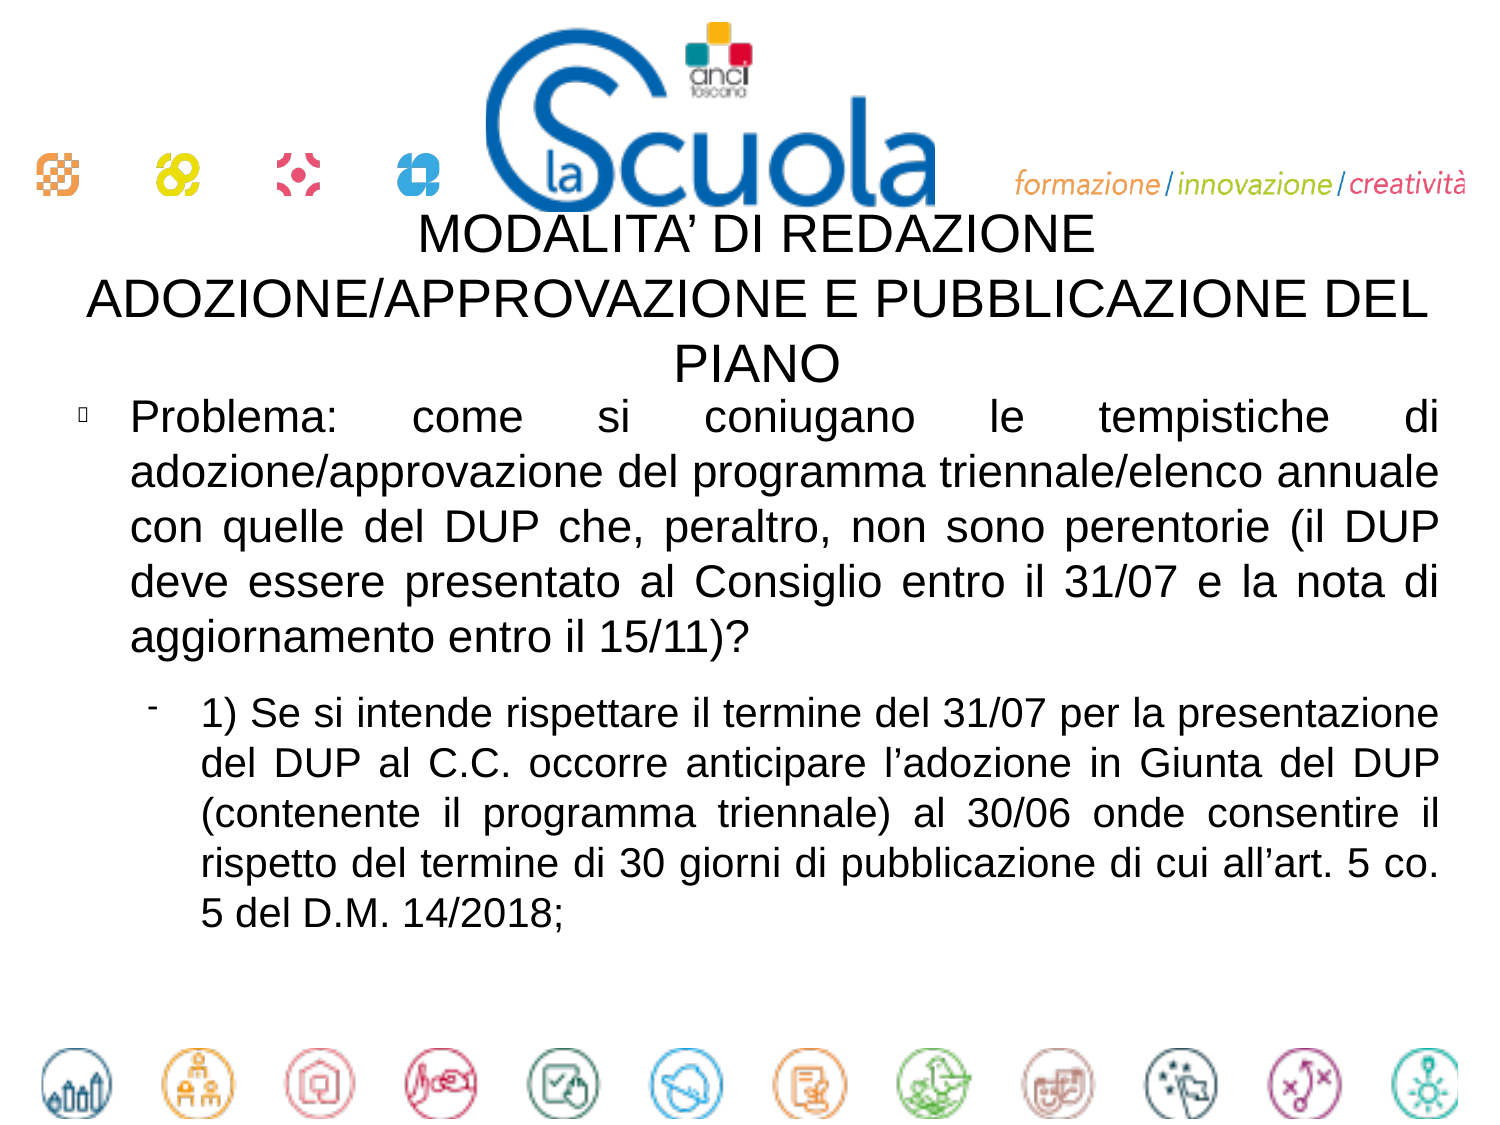

MODALITA’ DI REDAZIONE ADOZIONE/APPROVAZIONE E PUBBLICAZIONE DEL PIANO
Problema: come si coniugano le tempistiche di adozione/approvazione del programma triennale/elenco annuale con quelle del DUP che, peraltro, non sono perentorie (il DUP deve essere presentato al Consiglio entro il 31/07 e la nota di aggiornamento entro il 15/11)?
1) Se si intende rispettare il termine del 31/07 per la presentazione del DUP al C.C. occorre anticipare l’adozione in Giunta del DUP (contenente il programma triennale) al 30/06 onde consentire il rispetto del termine di 30 giorni di pubblicazione di cui all’art. 5 co. 5 del D.M. 14/2018;